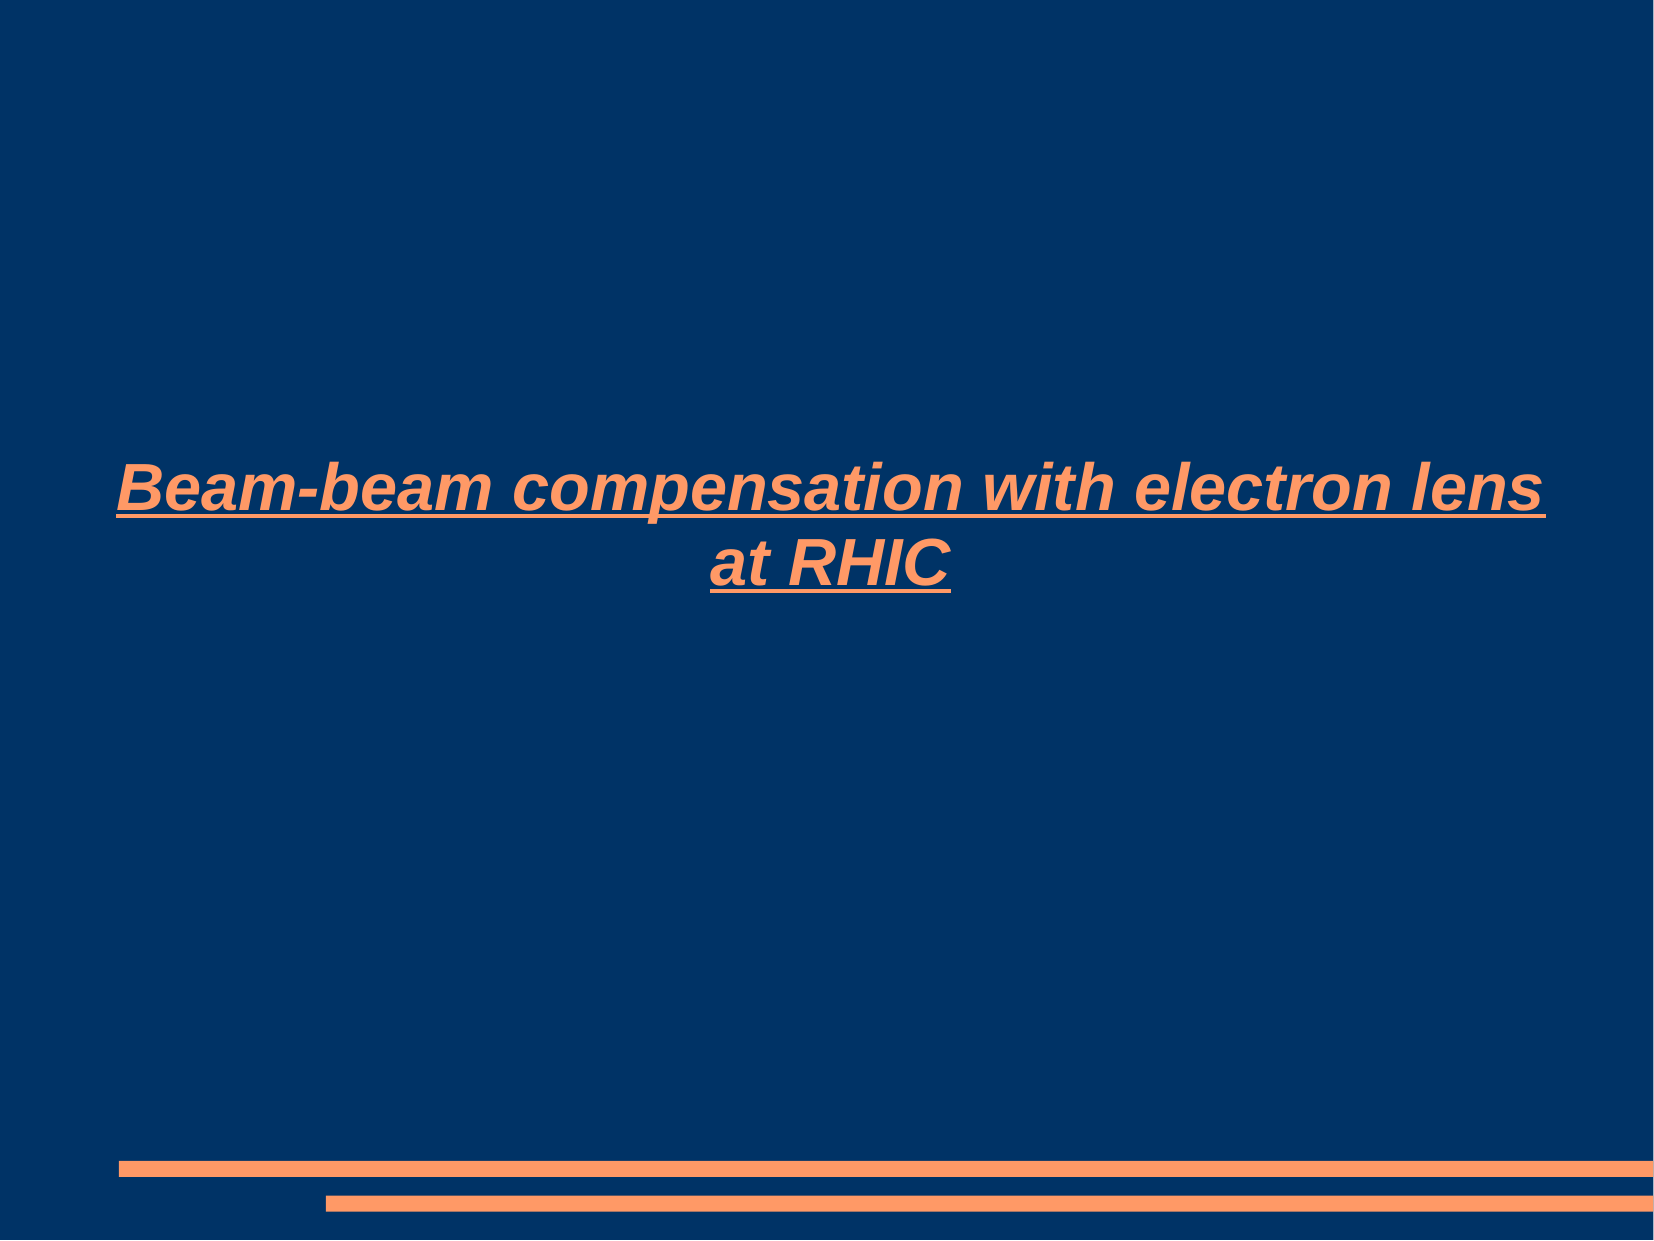

# Beam-beam compensation with electron lens at RHIC